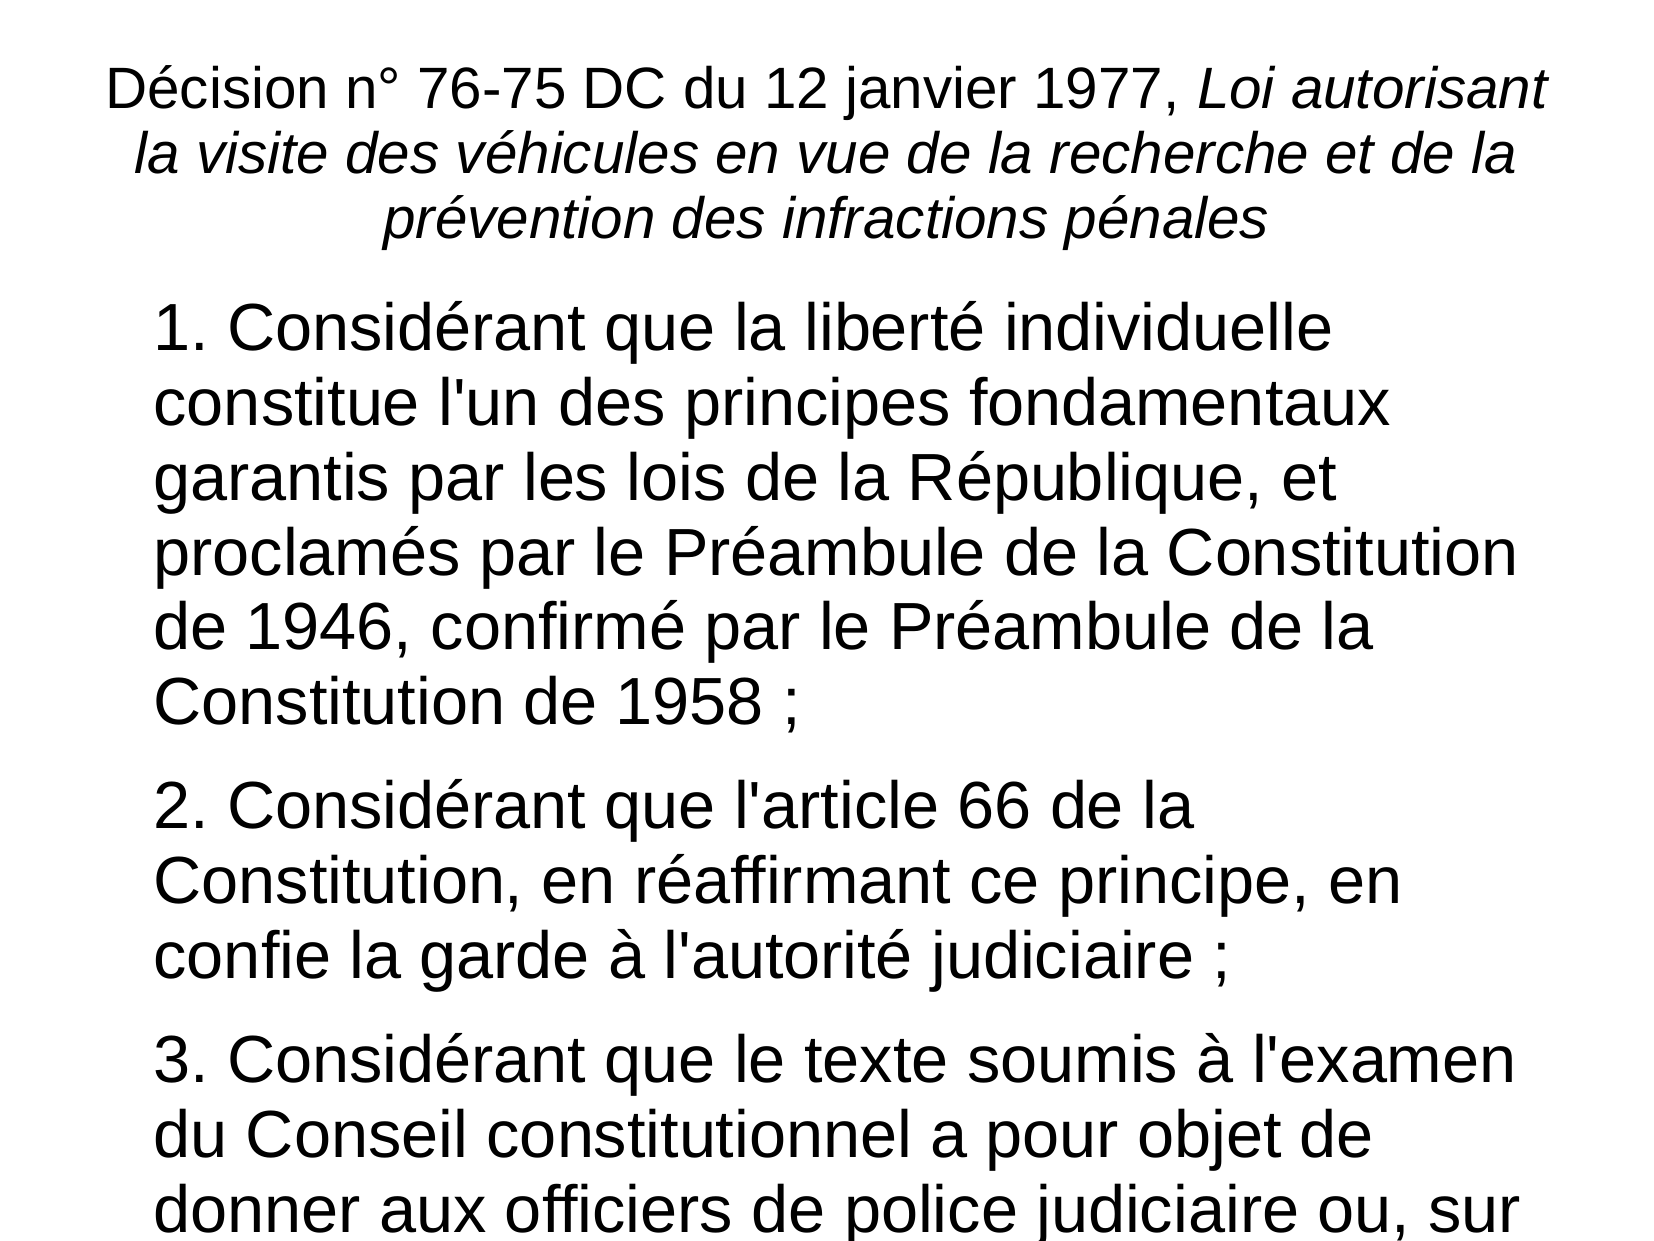

# Décision n° 76-75 DC du 12 janvier 1977, Loi autorisant la visite des véhicules en vue de la recherche et de la prévention des infractions pénales
1. Considérant que la liberté individuelle constitue l'un des principes fondamentaux garantis par les lois de la République, et proclamés par le Préambule de la Constitution de 1946, confirmé par le Préambule de la Constitution de 1958 ;
2. Considérant que l'article 66 de la Constitution, en réaffirmant ce principe, en confie la garde à l'autorité judiciaire ;
3. Considérant que le texte soumis à l'examen du Conseil constitutionnel a pour objet de donner aux officiers de police judiciaire ou, sur ordre de ceux-ci, aux agents de police judiciaire, le pouvoir de procéder à la visite de tout véhicule ou de son contenu aux seules conditions que ce véhicule se trouve sur une voie ouverte à la circulation publique et que cette visite ait lieu en la présence du propriétaire ou du conducteur ;